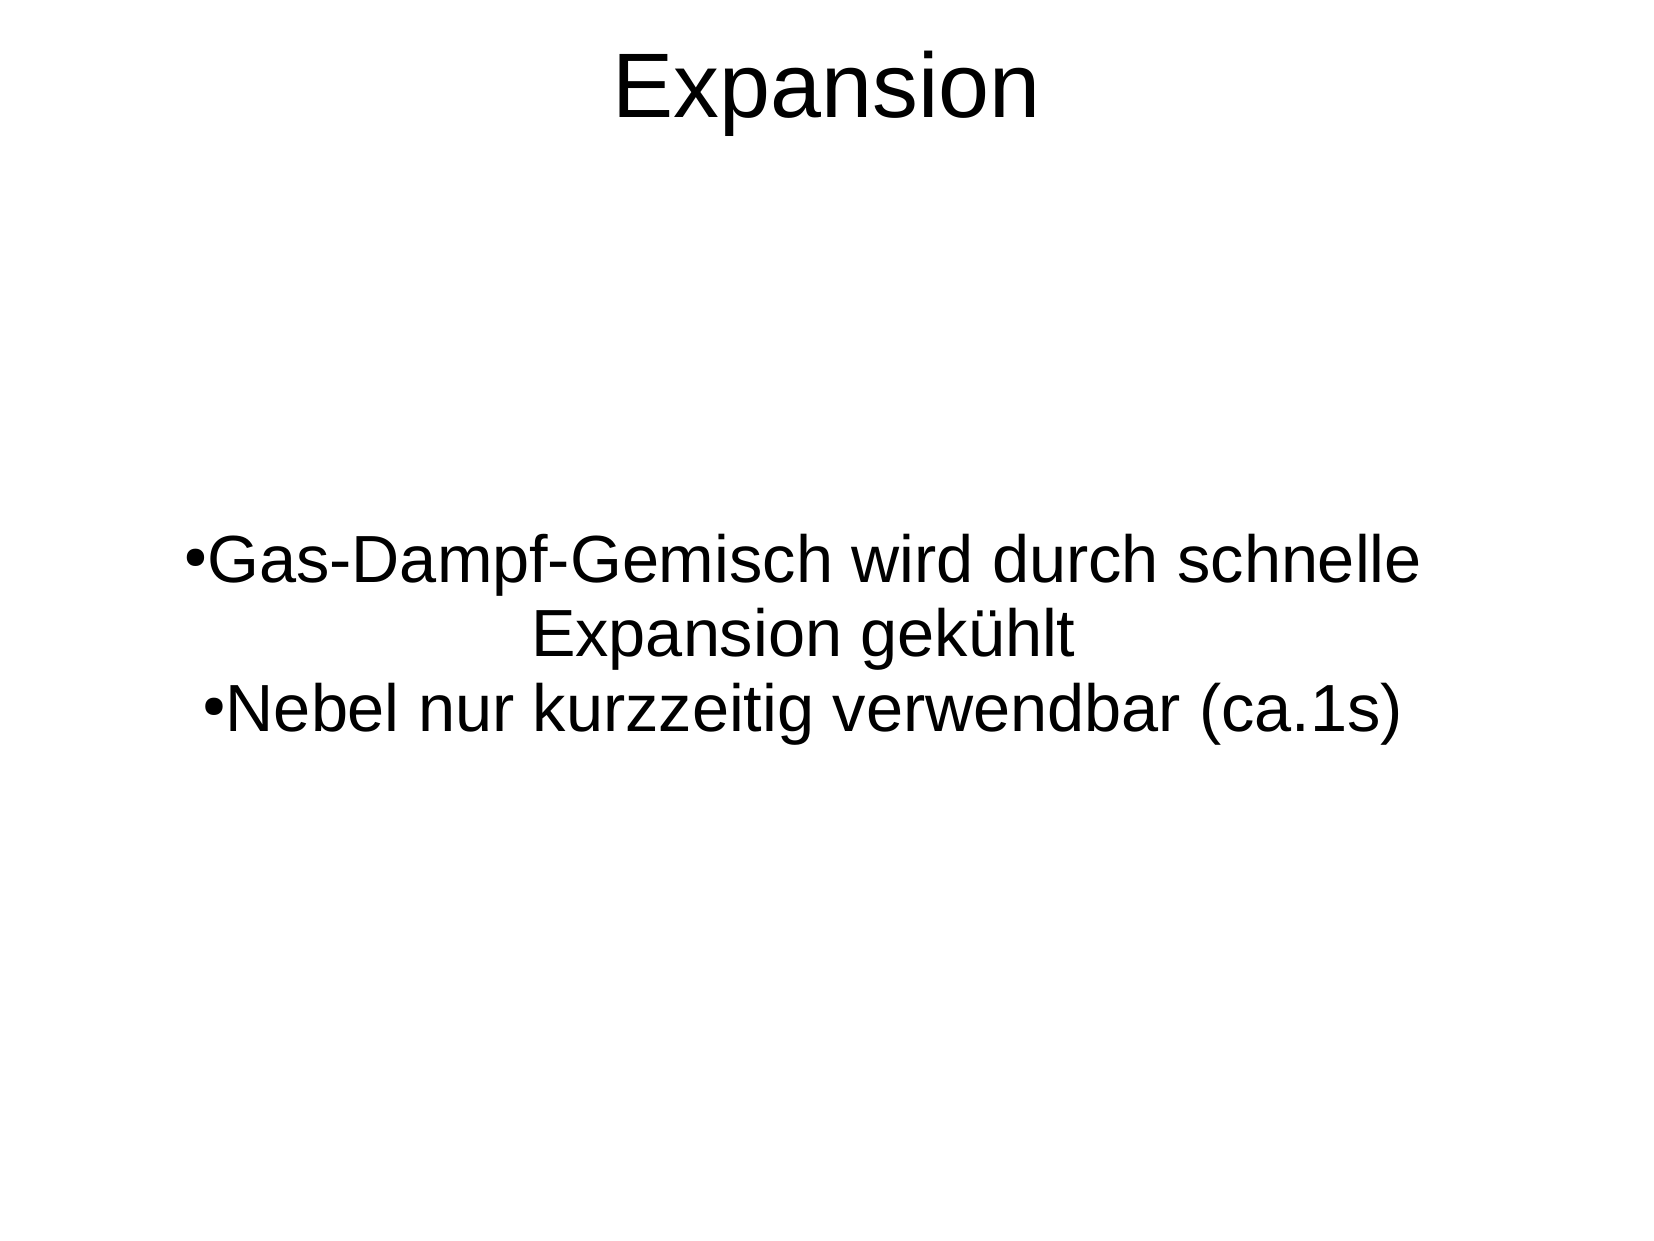

# Expansion
Gas-Dampf-Gemisch wird durch schnelle Expansion gekühlt
Nebel nur kurzzeitig verwendbar (ca.1s)